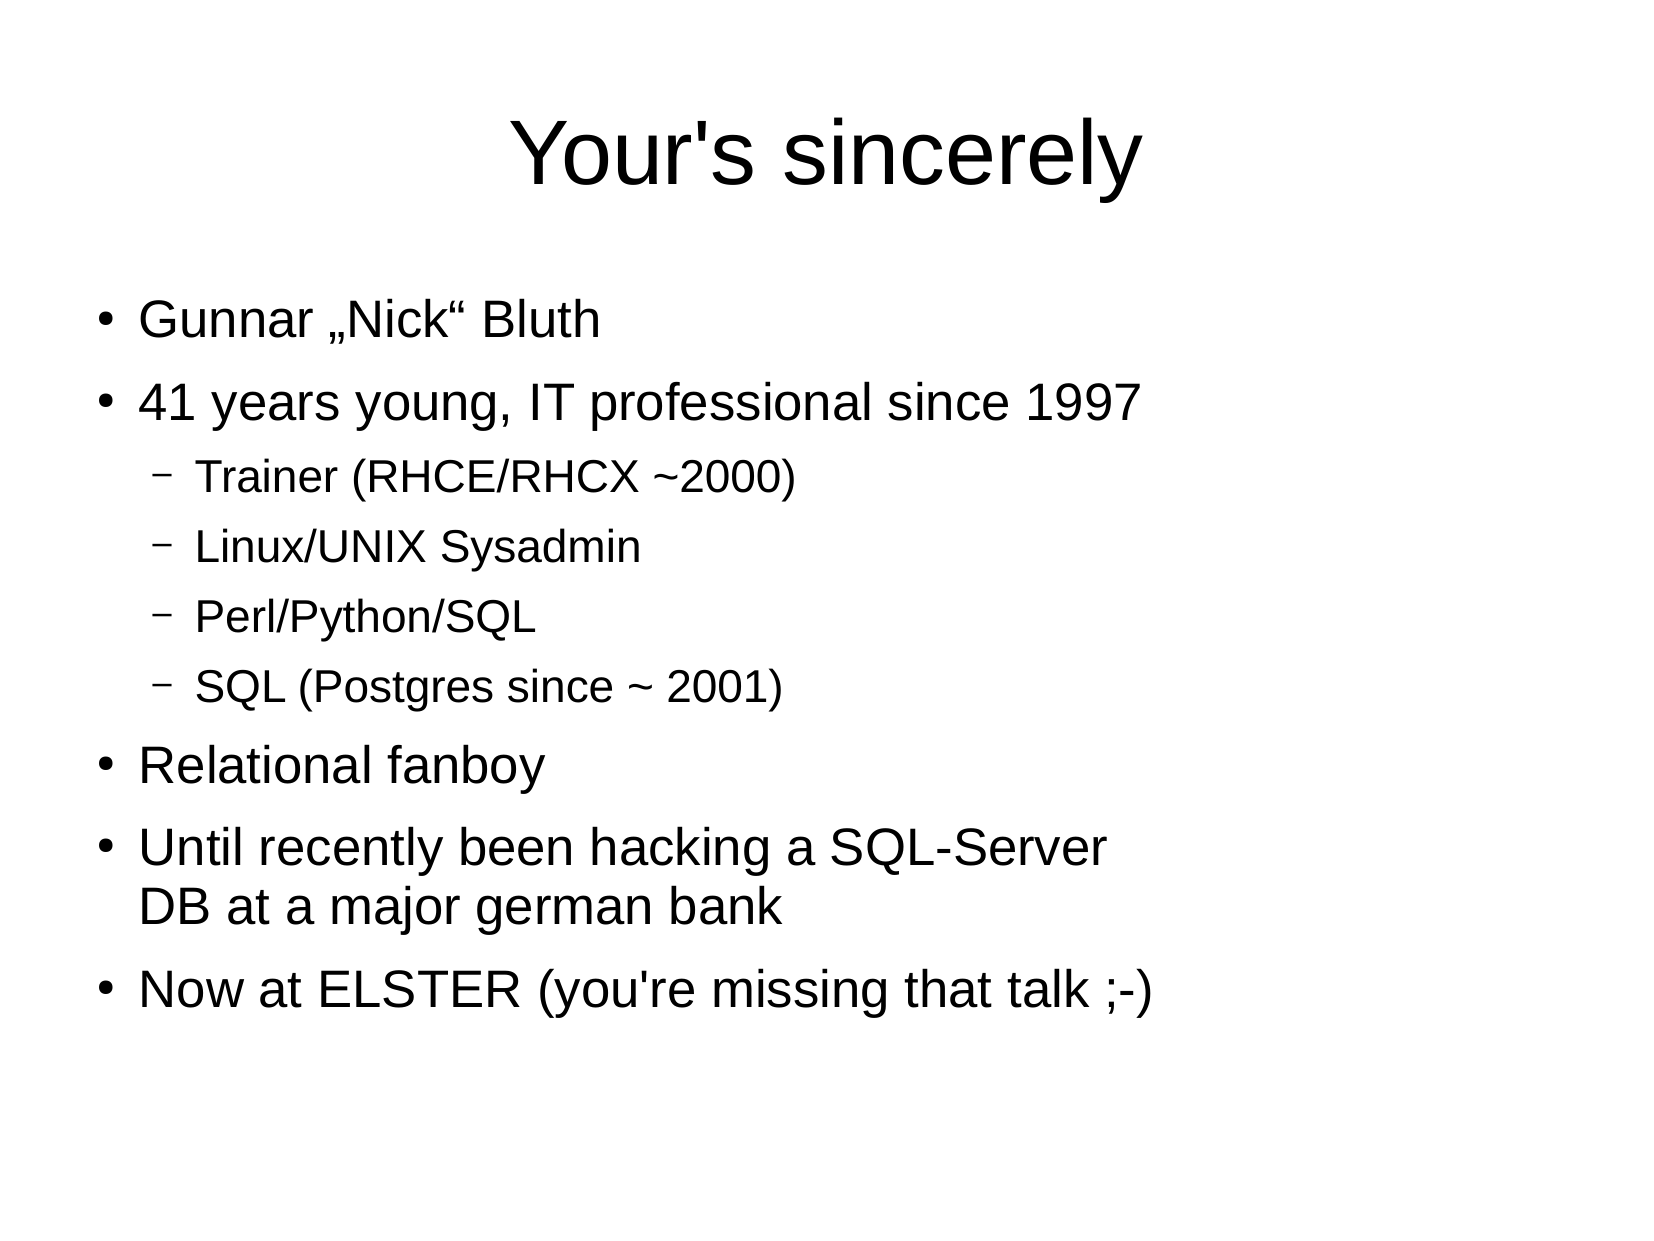

# Your's sincerely
Gunnar „Nick“ Bluth
41 years young, IT professional since 1997
Trainer (RHCE/RHCX ~2000)
Linux/UNIX Sysadmin
Perl/Python/SQL
SQL (Postgres since ~ 2001)
Relational fanboy
Until recently been hacking a SQL-Server DB at a major german bank
Now at ELSTER (you're missing that talk ;-)